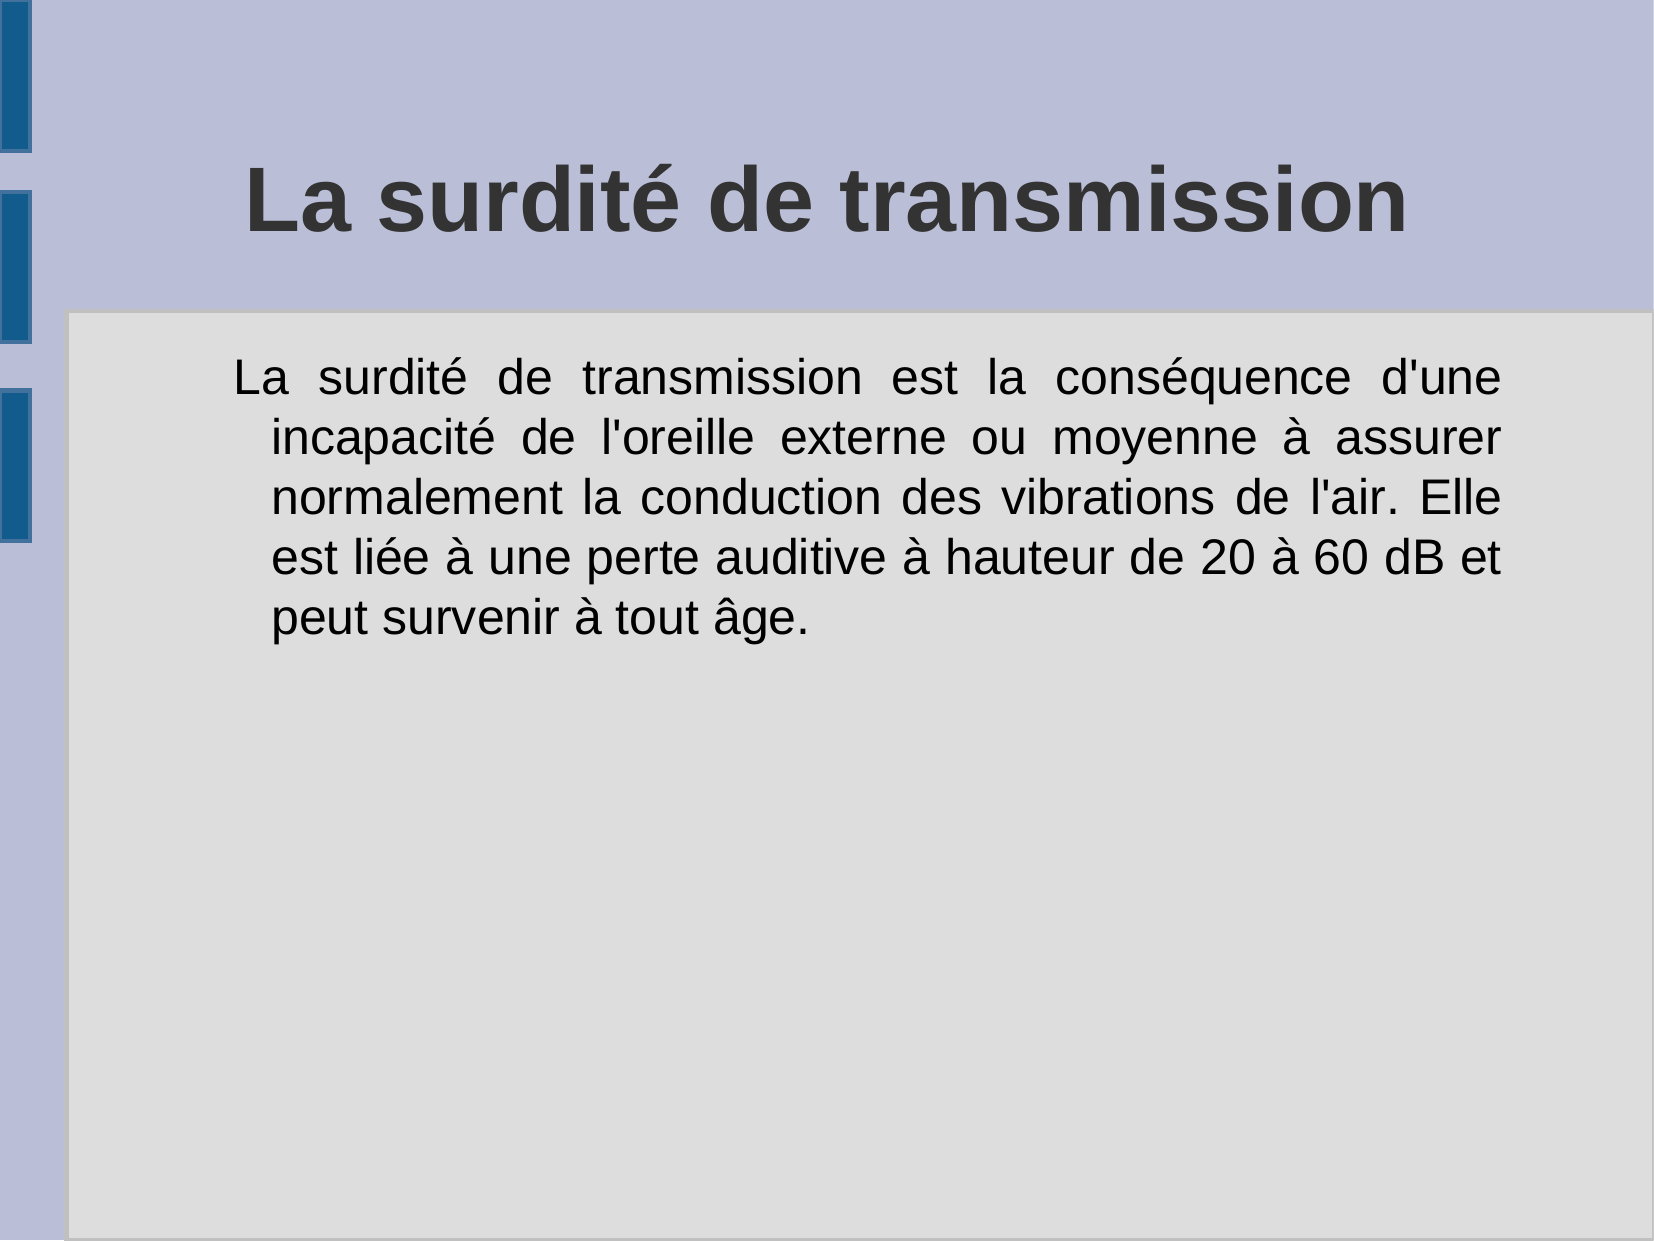

# La surdité de transmission
La surdité de transmission est la conséquence d'une incapacité de l'oreille externe ou moyenne à assurer normalement la conduction des vibrations de l'air. Elle est liée à une perte auditive à hauteur de 20 à 60 dB et peut survenir à tout âge.